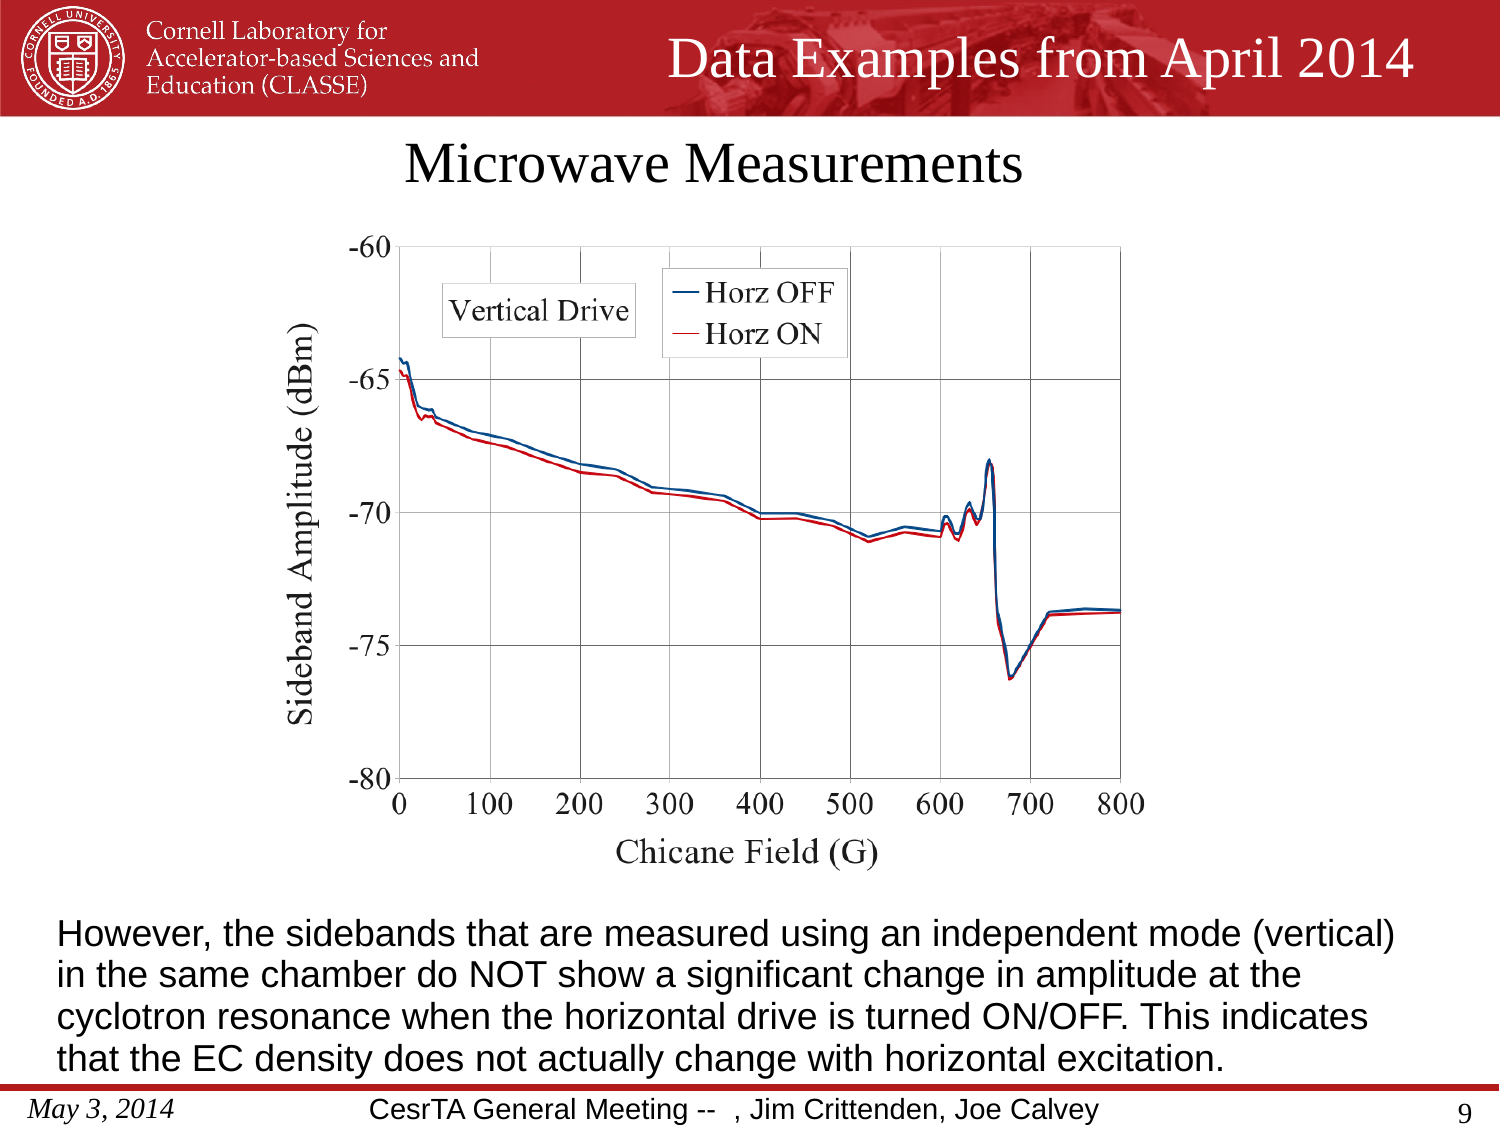

Data Examples from April 2014
#
Microwave Measurements
However, the sidebands that are measured using an independent mode (vertical) in the same chamber do NOT show a significant change in amplitude at the cyclotron resonance when the horizontal drive is turned ON/OFF. This indicates that the EC density does not actually change with horizontal excitation.
May 3, 2014